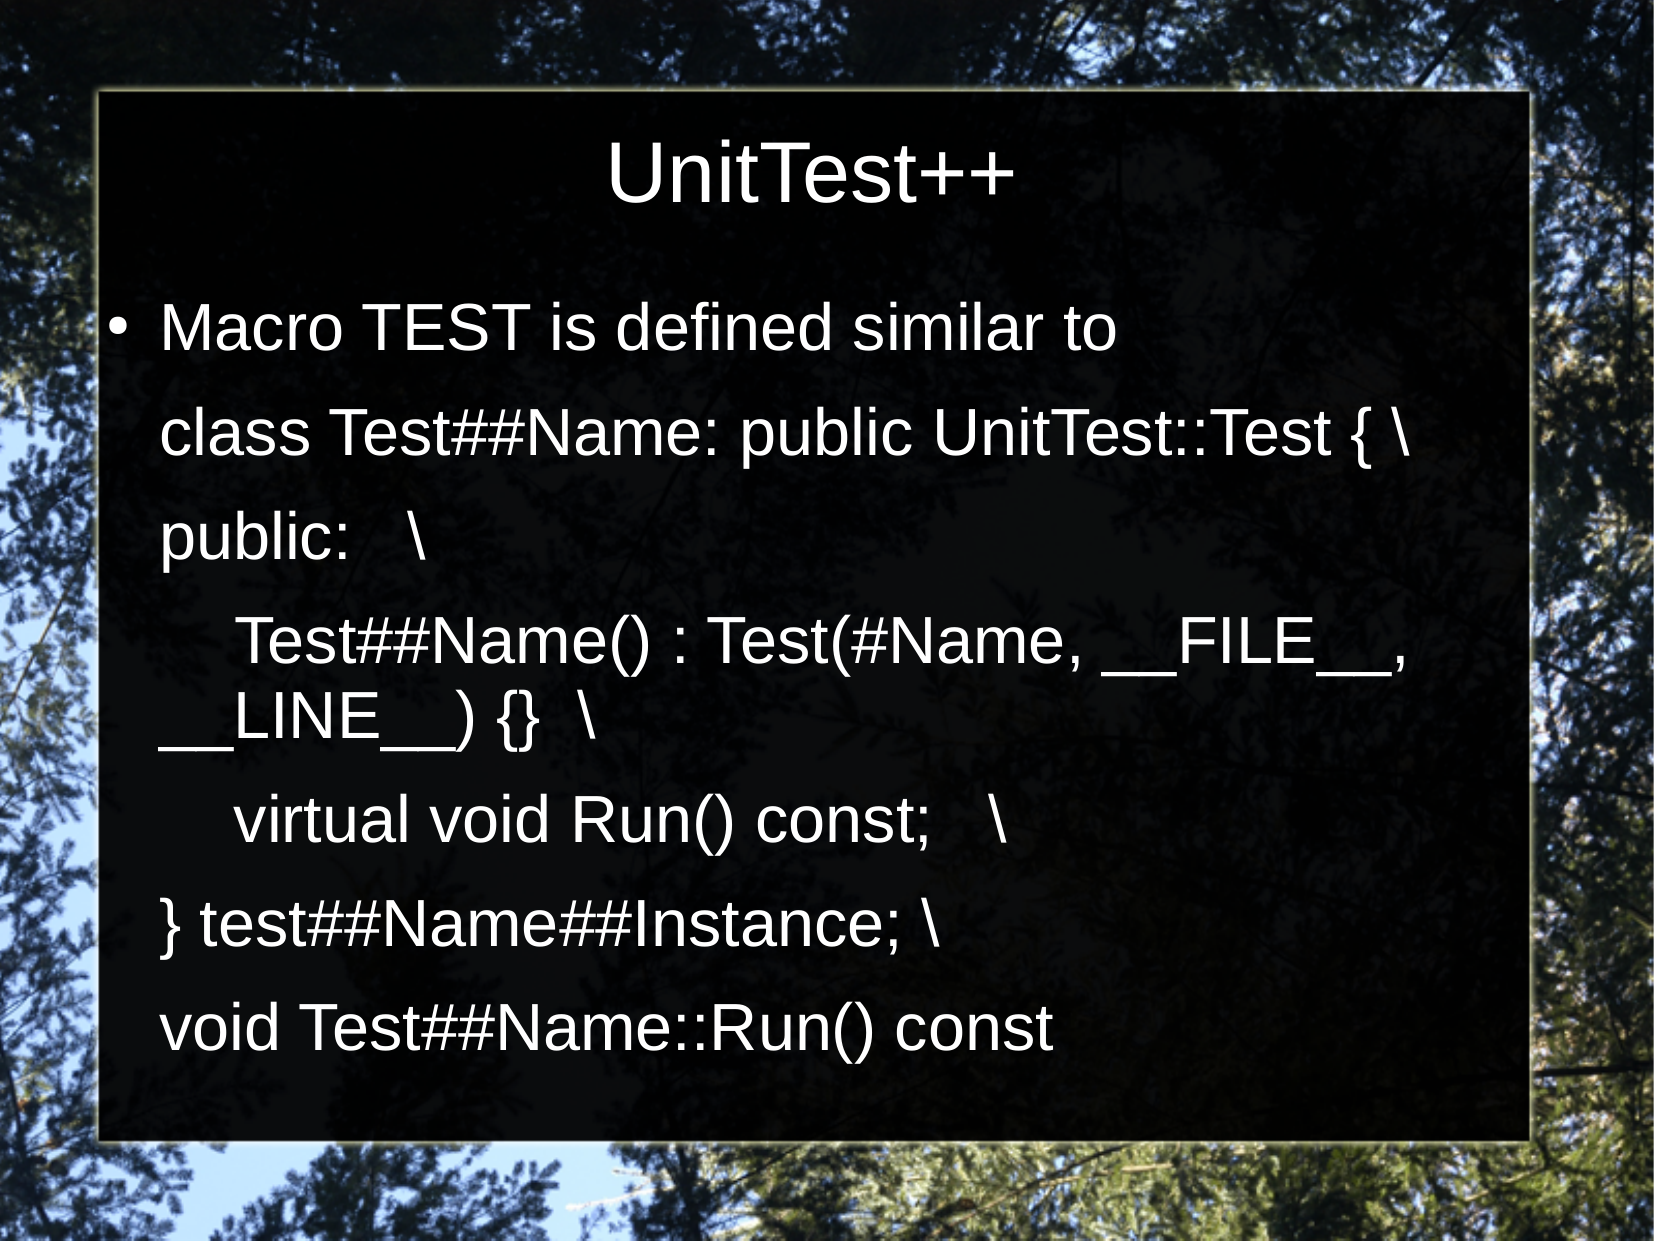

# UnitTest++
Macro TEST is defined similar to
class Test##Name: public UnitTest::Test { \
public: \
	Test##Name() : Test(#Name, __FILE__, __LINE__) {} \
 virtual void Run() const; \
} test##Name##Instance; \
void Test##Name::Run() const